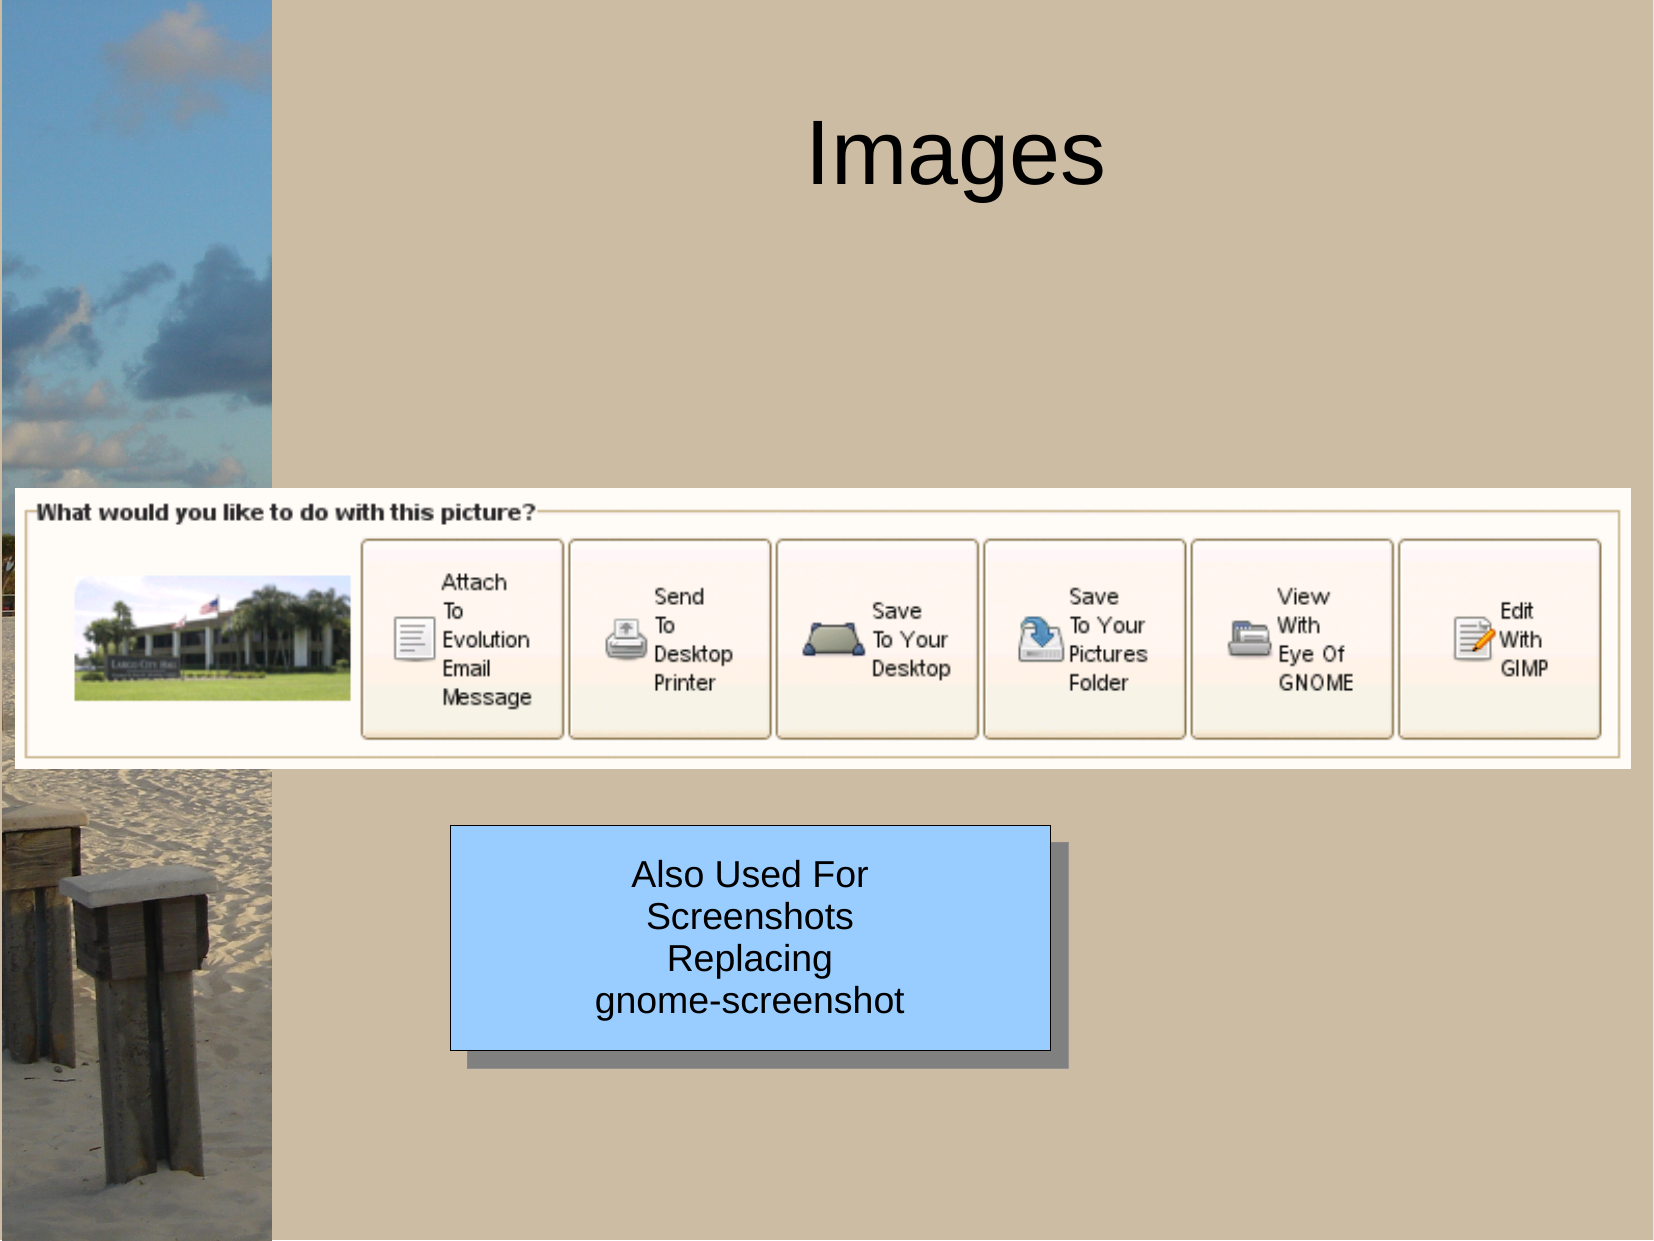

# Images
Also Used For
Screenshots
Replacing
gnome-screenshot